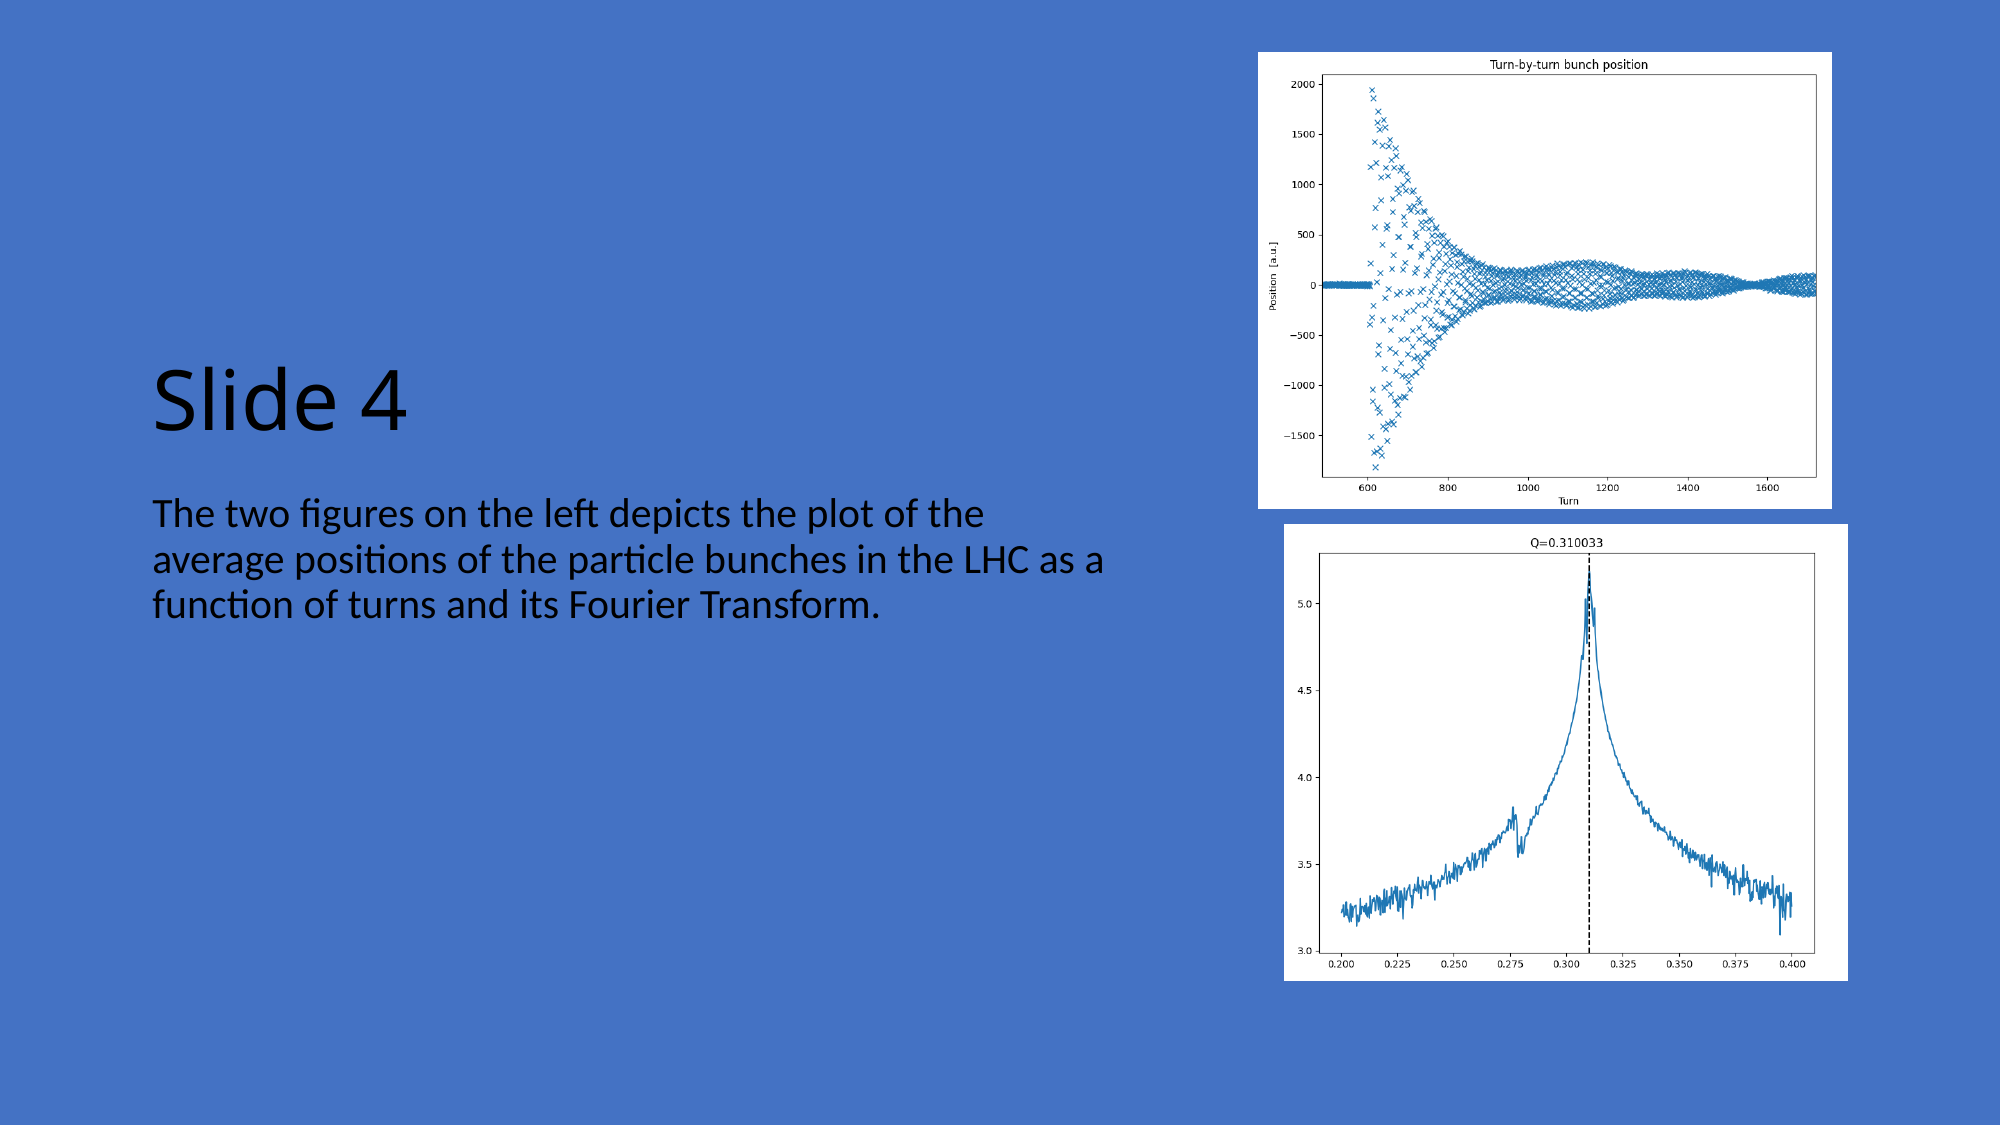

# Slide 4
The two figures on the left depicts the plot of the average positions of the particle bunches in the LHC as a function of turns and its Fourier Transform.